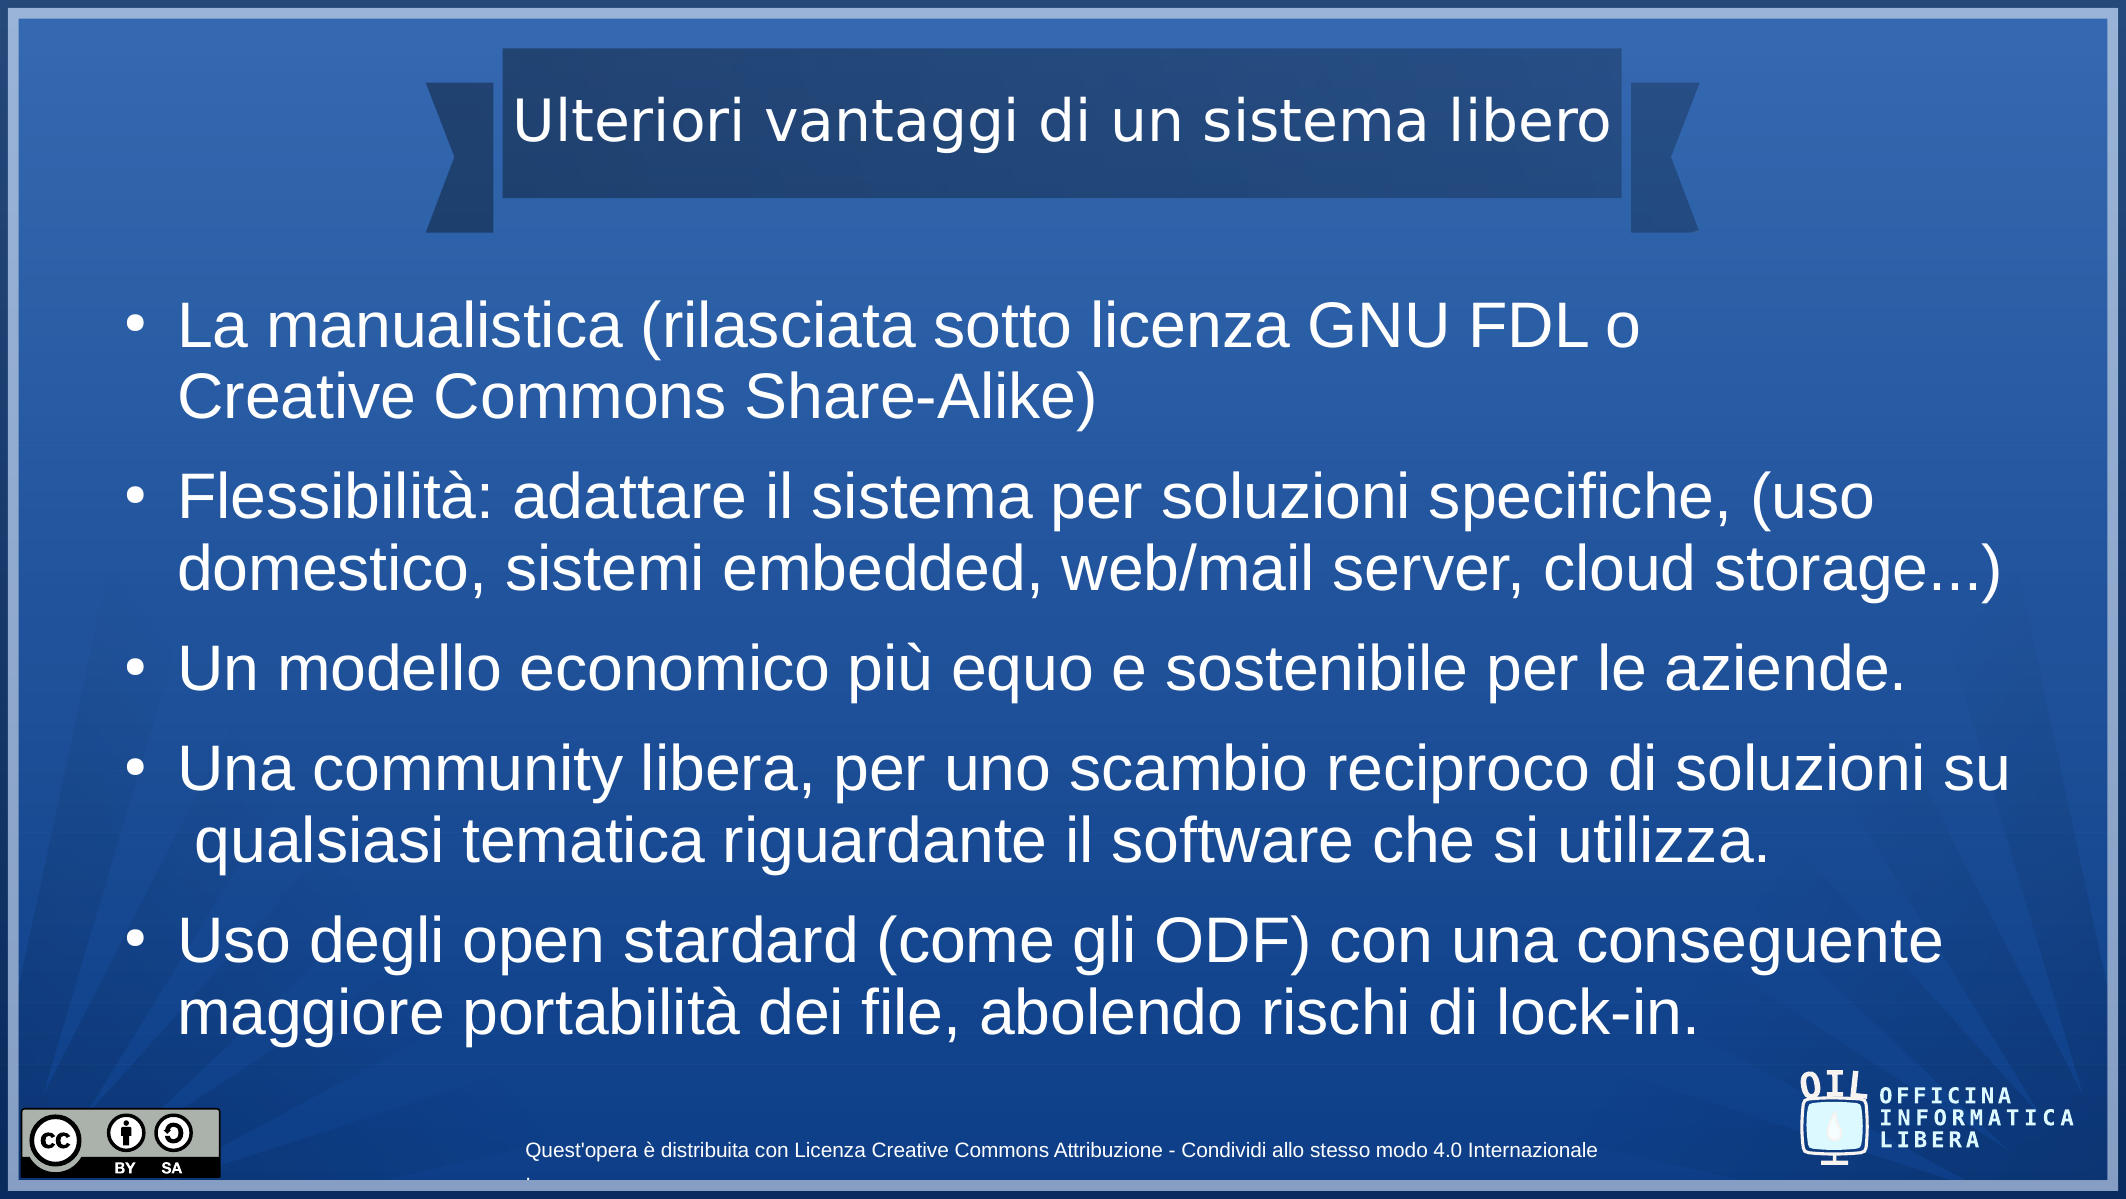

# Ulteriori vantaggi di un sistema libero
La manualistica (rilasciata sotto licenza GNU FDL o Creative Commons Share-Alike)
Flessibilità: adattare il sistema per soluzioni specifiche, (uso domestico, sistemi embedded, web/mail server, cloud storage...)
Un modello economico più equo e sostenibile per le aziende.
Una community libera, per uno scambio reciproco di soluzioni su qualsiasi tematica riguardante il software che si utilizza.
Uso degli open stardard (come gli ODF) con una conseguente maggiore portabilità dei file, abolendo rischi di lock-in.
Quest'opera è distribuita con Licenza Creative Commons Attribuzione - Condividi allo stesso modo 4.0 Internazionale.